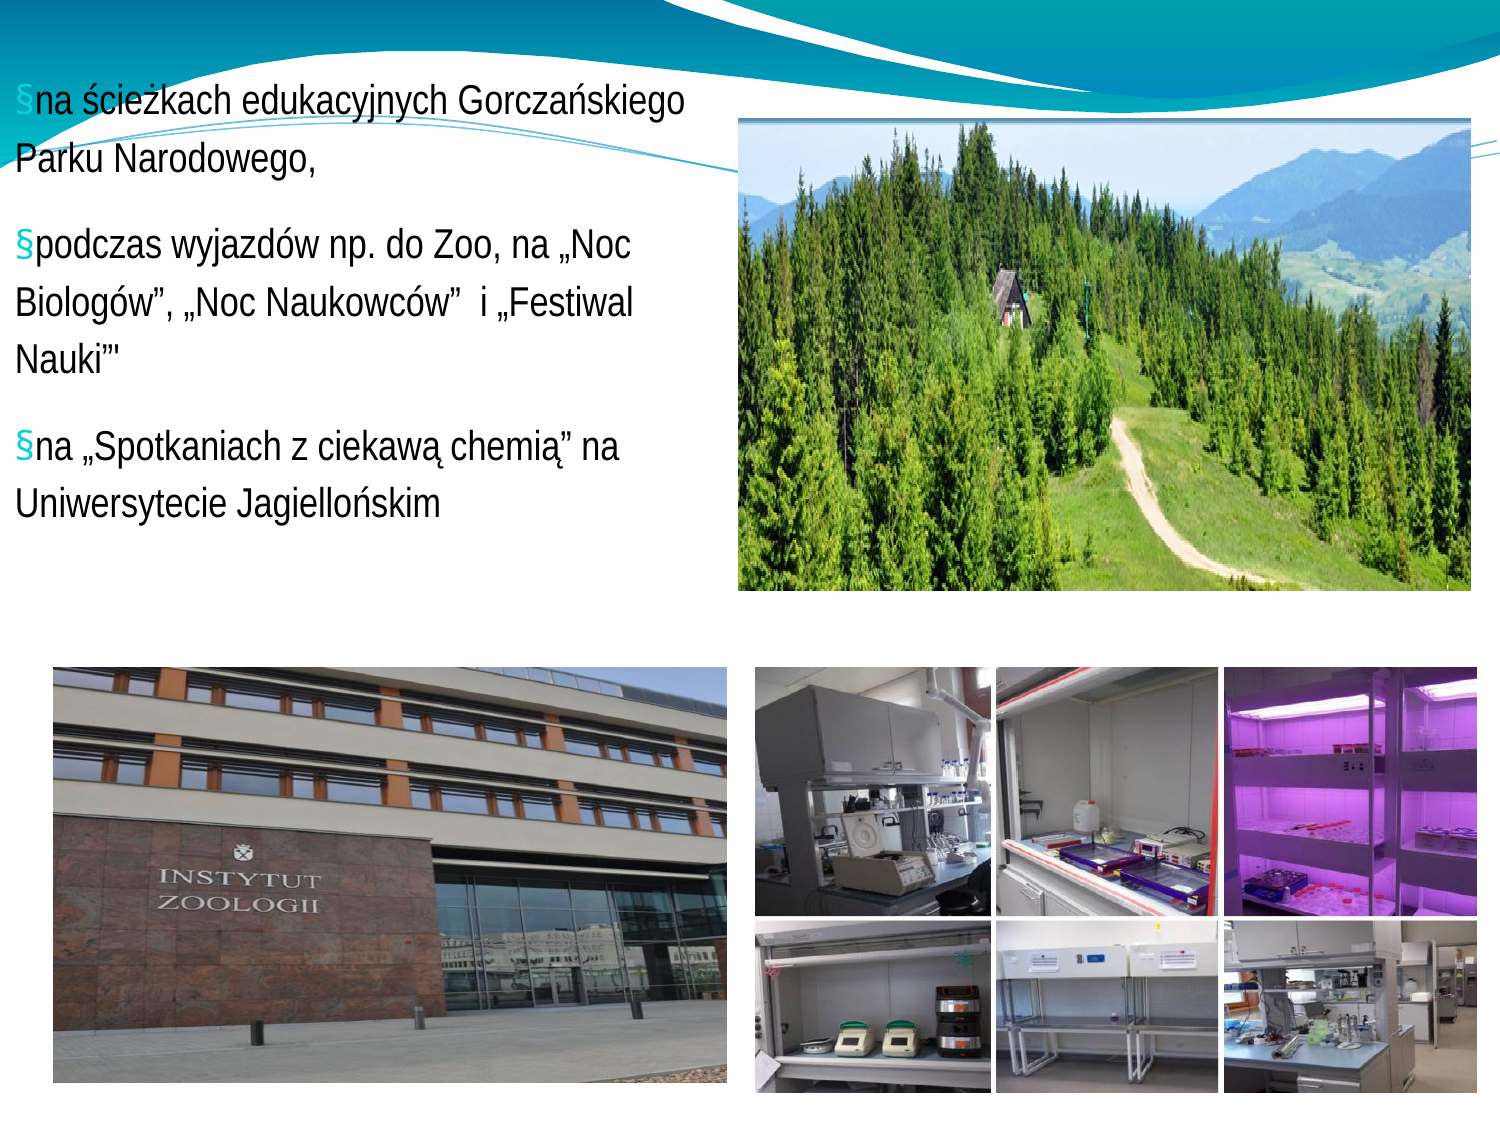

# na ścieżkach edukacyjnych Gorczańskiego Parku Narodowego,
podczas wyjazdów np. do Zoo, na „Noc Biologów”, „Noc Naukowców” i „Festiwal Nauki”'
na „Spotkaniach z ciekawą chemią” na Uniwersytecie Jagiellońskim